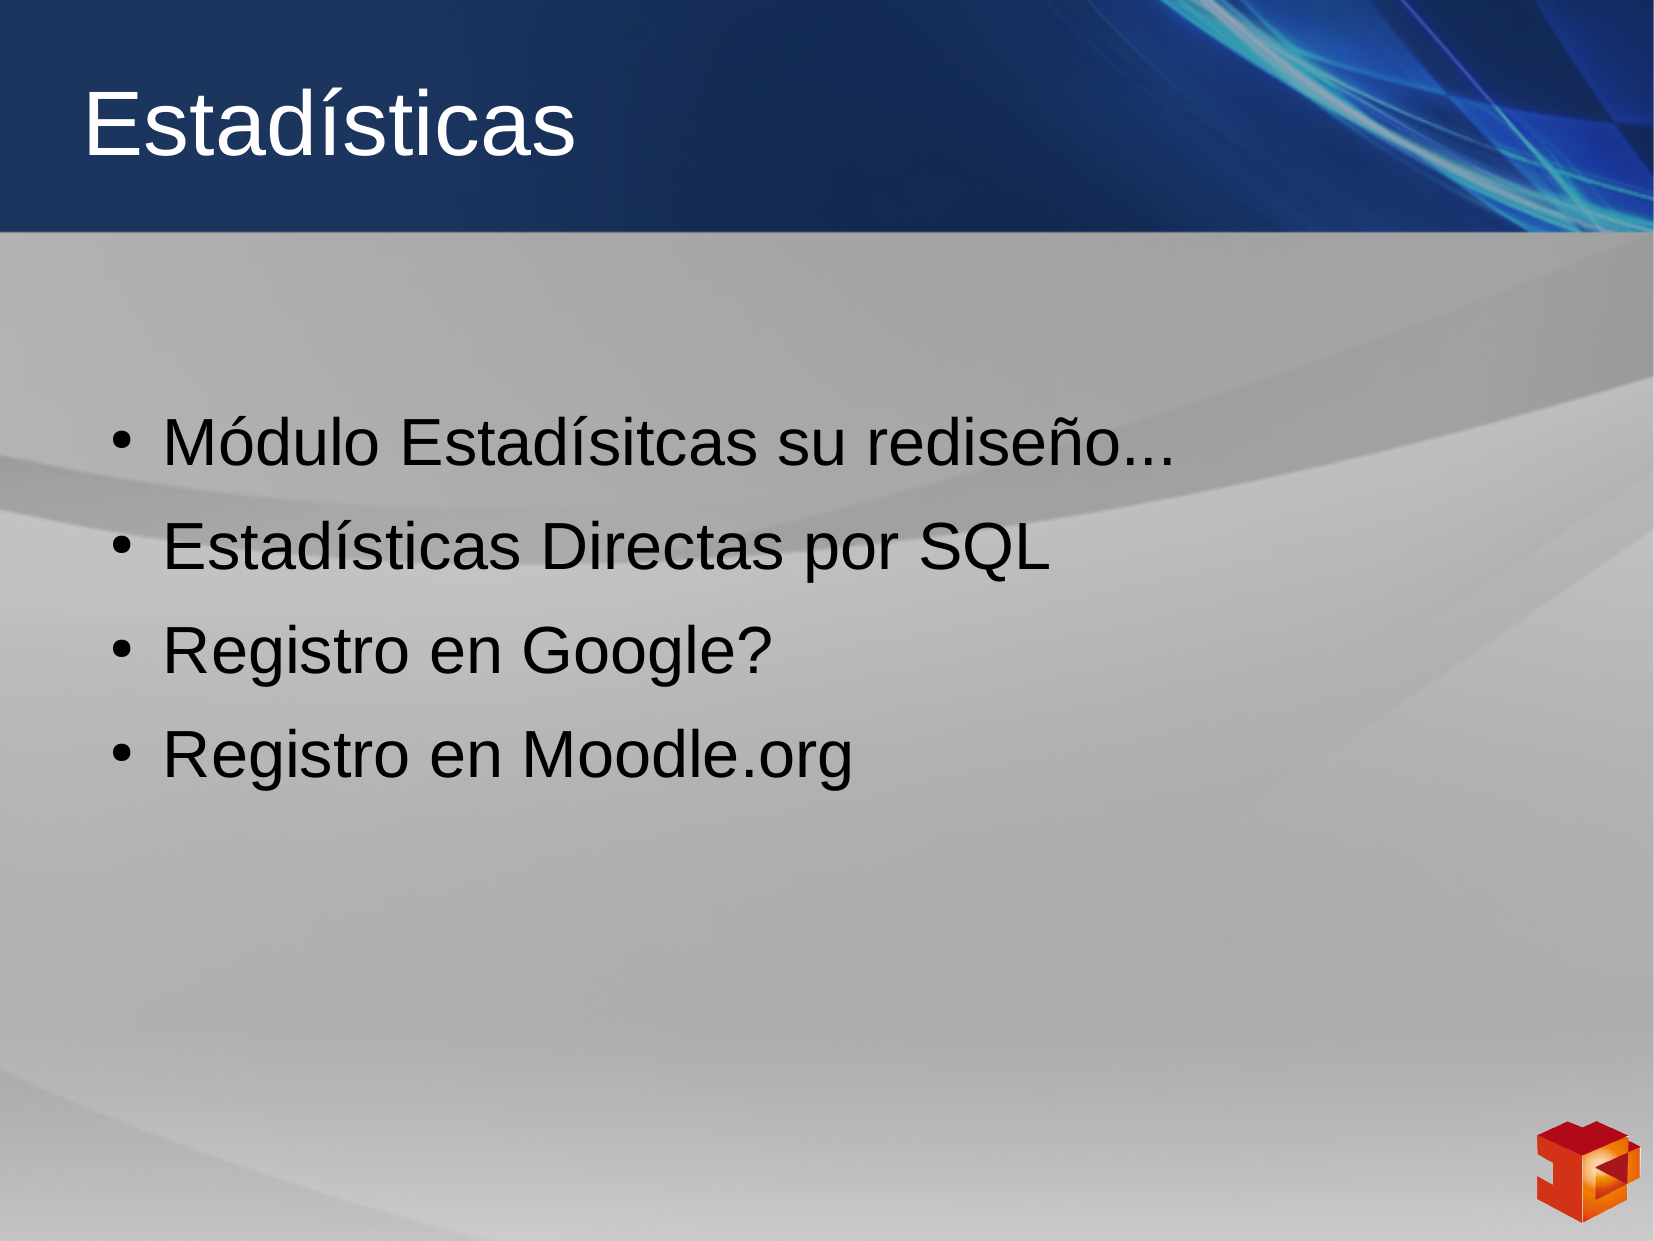

# Estadísticas
Módulo Estadísitcas su rediseño...
Estadísticas Directas por SQL
Registro en Google?
Registro en Moodle.org